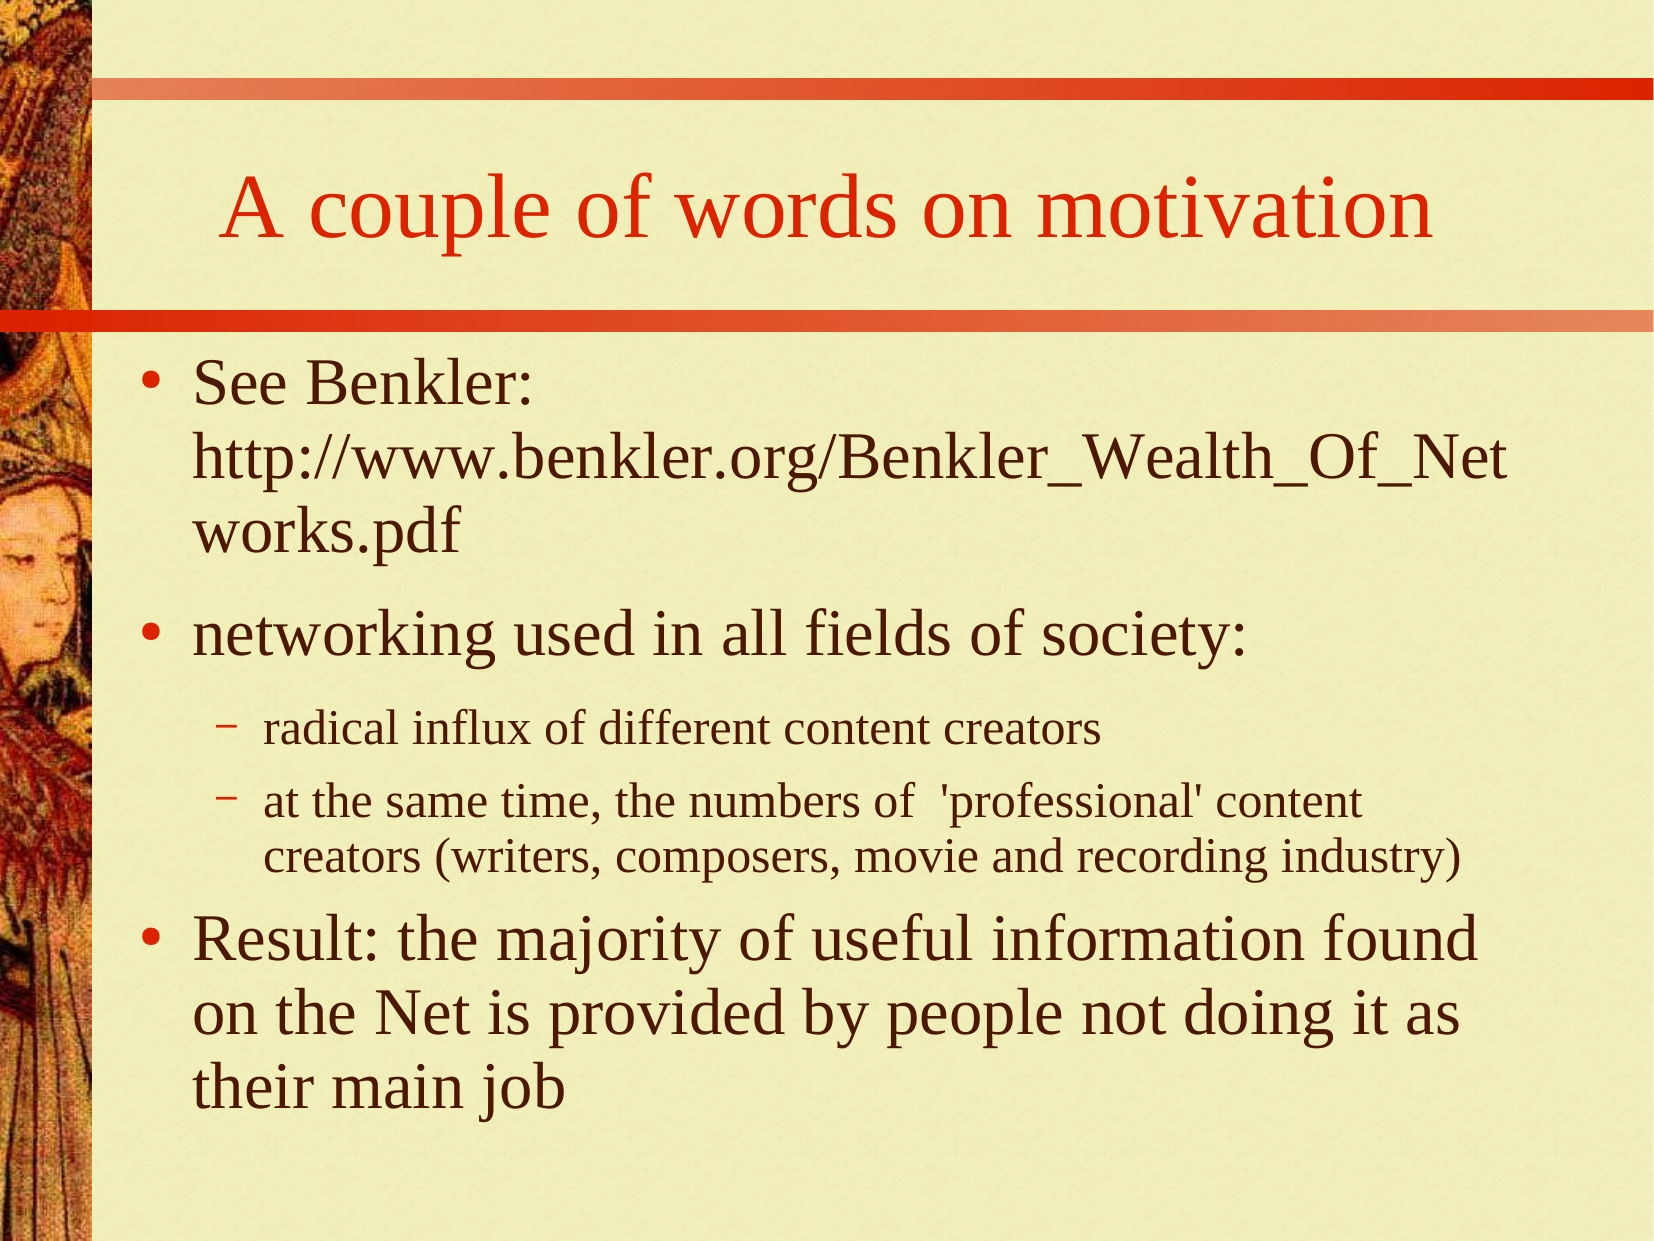

# A couple of words on motivation
See Benkler: http://www.benkler.org/Benkler_Wealth_Of_Networks.pdf
networking used in all fields of society:
radical influx of different content creators
at the same time, the numbers of 'professional' content creators (writers, composers, movie and recording industry)
Result: the majority of useful information found on the Net is provided by people not doing it as their main job